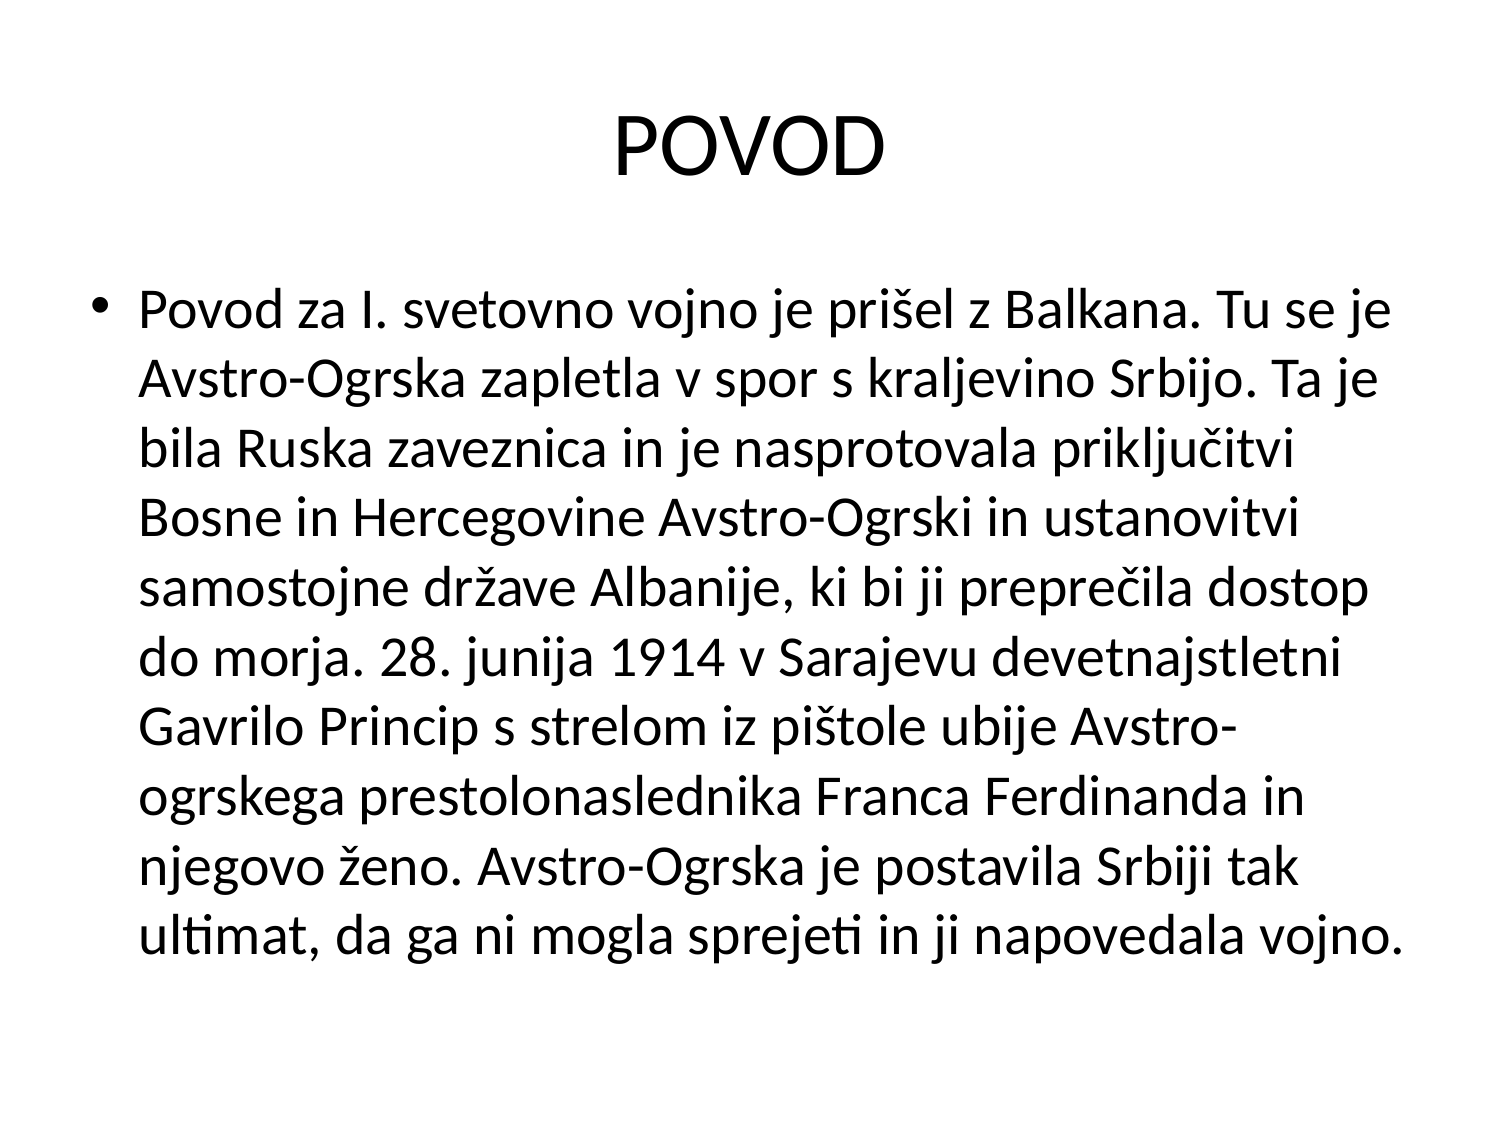

# POVOD
Povod za I. svetovno vojno je prišel z Balkana. Tu se je Avstro-Ogrska zapletla v spor s kraljevino Srbijo. Ta je bila Ruska zaveznica in je nasprotovala priključitvi Bosne in Hercegovine Avstro-Ogrski in ustanovitvi samostojne države Albanije, ki bi ji preprečila dostop do morja. 28. junija 1914 v Sarajevu devetnajstletni Gavrilo Princip s strelom iz pištole ubije Avstro-ogrskega prestolonaslednika Franca Ferdinanda in njegovo ženo. Avstro-Ogrska je postavila Srbiji tak ultimat, da ga ni mogla sprejeti in ji napovedala vojno.